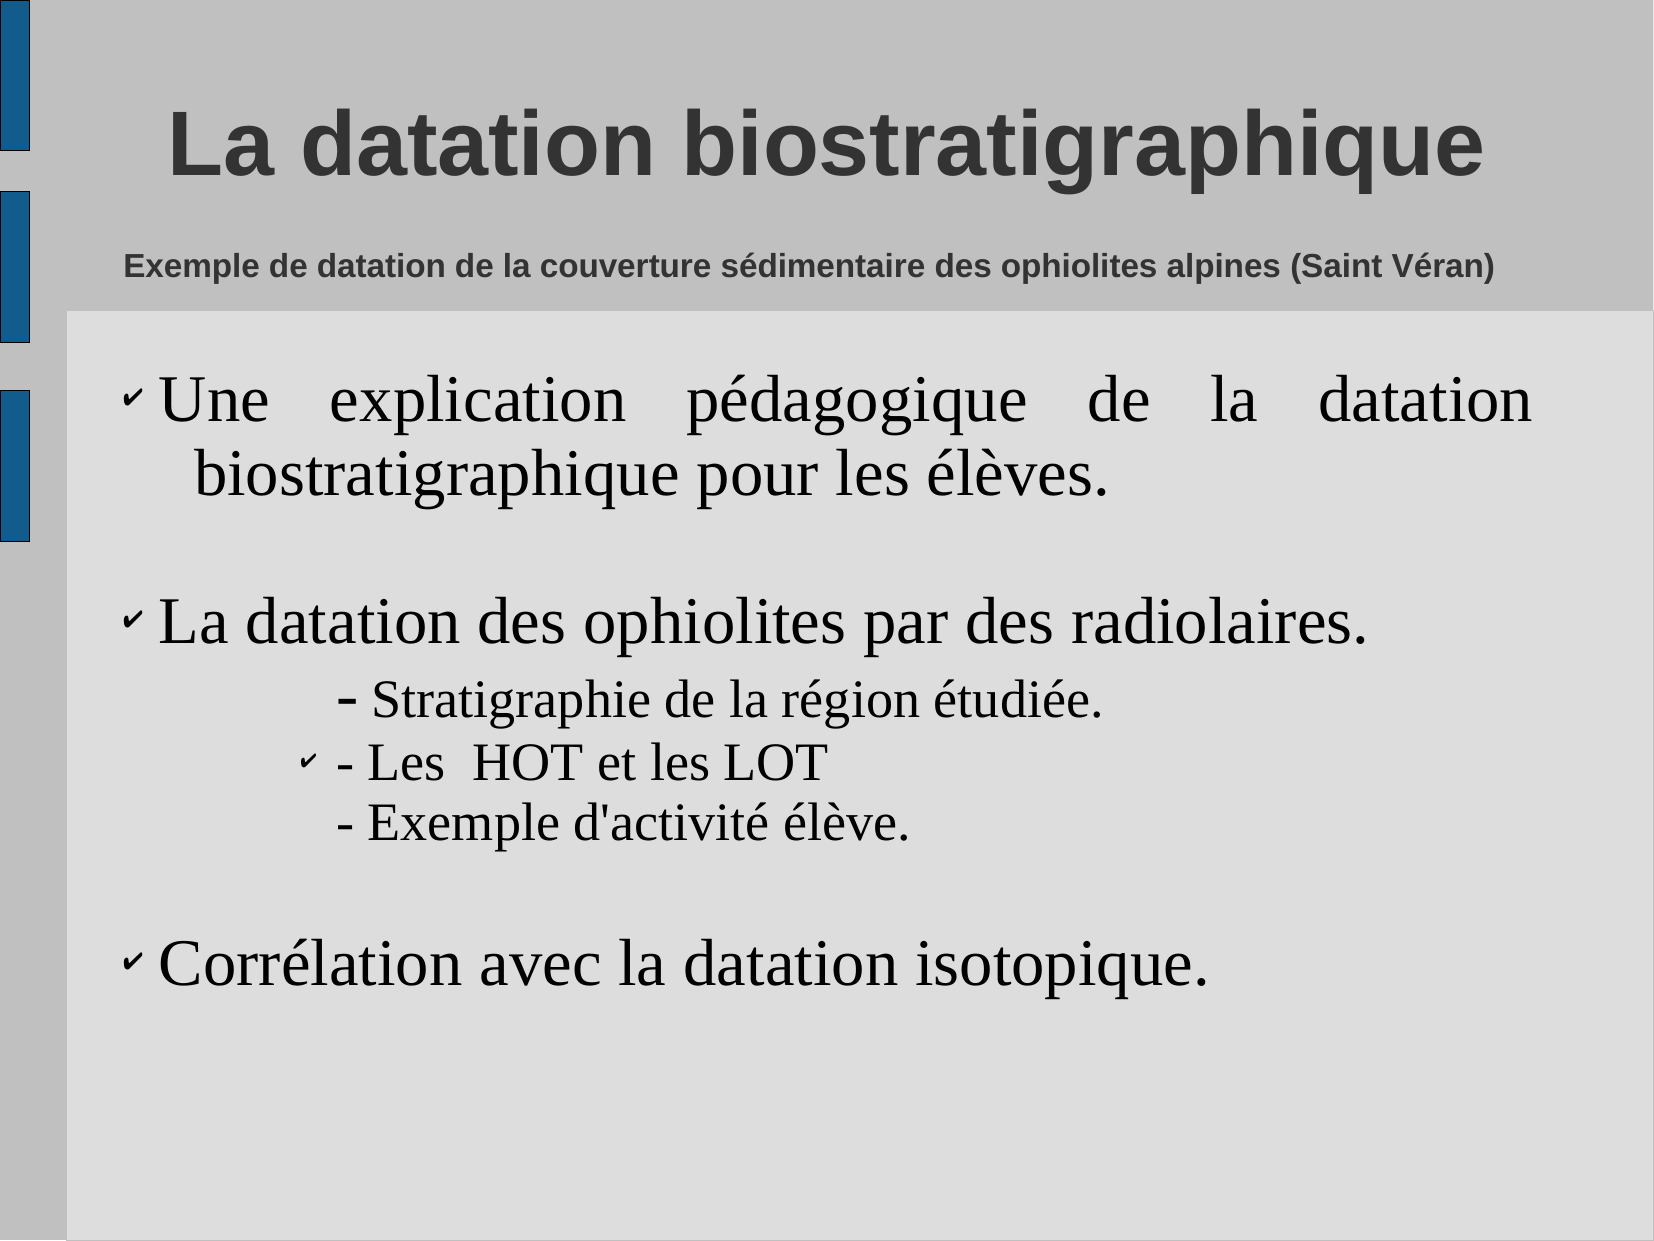

# La datation biostratigraphique Exemple de datation de la couverture sédimentaire des ophiolites alpines (Saint Véran)
Une explication pédagogique de la datation biostratigraphique pour les élèves.
La datation des ophiolites par des radiolaires.
- Stratigraphie de la région étudiée.
- Les HOT et les LOT
- Exemple d'activité élève.
Corrélation avec la datation isotopique.